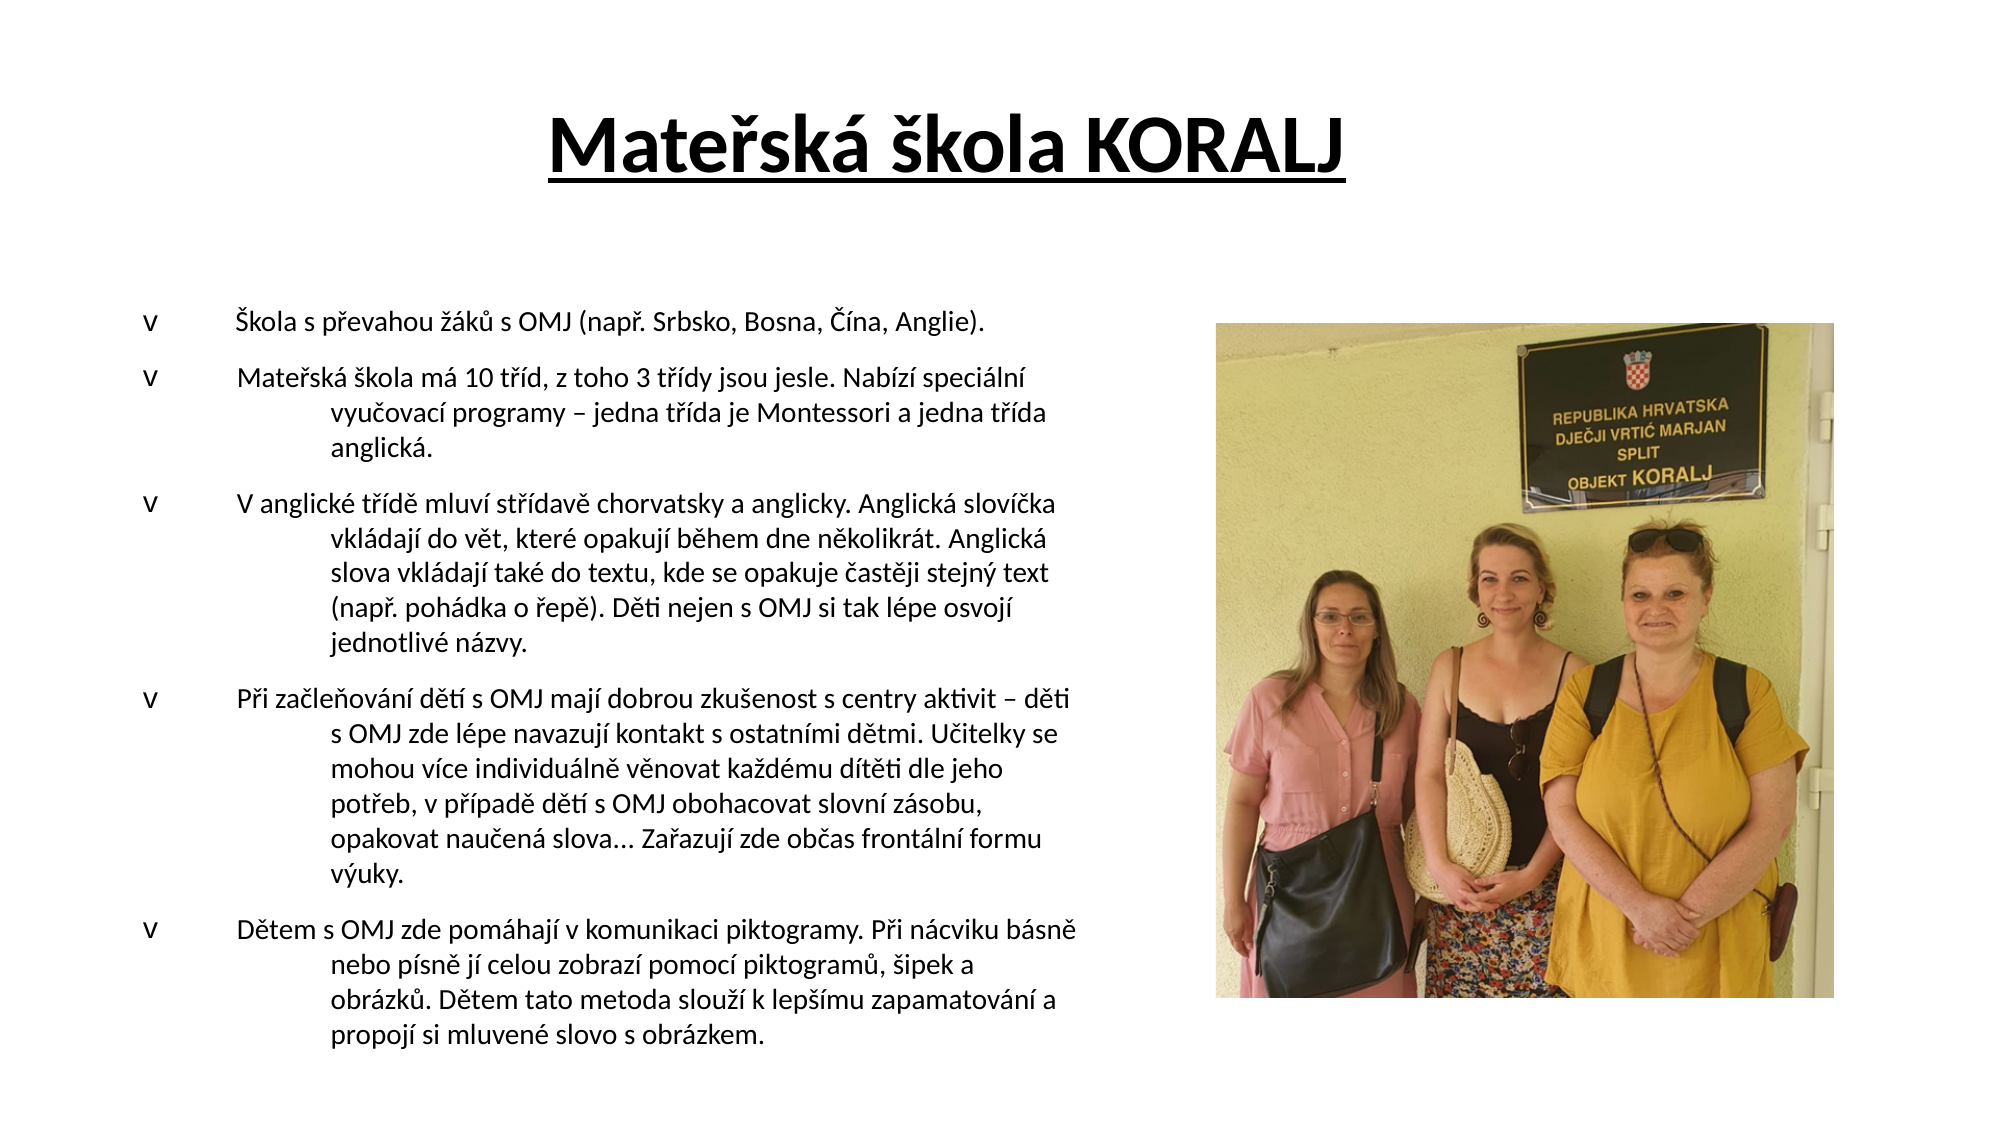

Mateřská škola KORALJ
 Škola s převahou žáků s OMJ (např. Srbsko, Bosna, Čína, Anglie).
Mateřská škola má 10 tříd, z toho 3 třídy jsou jesle. Nabízí speciální vyučovací programy – jedna třída je Montessori a jedna třída anglická.
V anglické třídě mluví střídavě chorvatsky a anglicky. Anglická slovíčka vkládají do vět, které opakují během dne několikrát. Anglická slova vkládají také do textu, kde se opakuje častěji stejný text (např. pohádka o řepě). Děti nejen s OMJ si tak lépe osvojí jednotlivé názvy.
Při začleňování dětí s OMJ mají dobrou zkušenost s centry aktivit – děti s OMJ zde lépe navazují kontakt s ostatními dětmi. Učitelky se mohou více individuálně věnovat každému dítěti dle jeho potřeb, v případě dětí s OMJ obohacovat slovní zásobu, opakovat naučená slova... Zařazují zde občas frontální formu výuky.
Dětem s OMJ zde pomáhají v komunikaci piktogramy. Při nácviku básně nebo písně jí celou zobrazí pomocí piktogramů, šipek a obrázků. Dětem tato metoda slouží k lepšímu zapamatování a propojí si mluvené slovo s obrázkem.